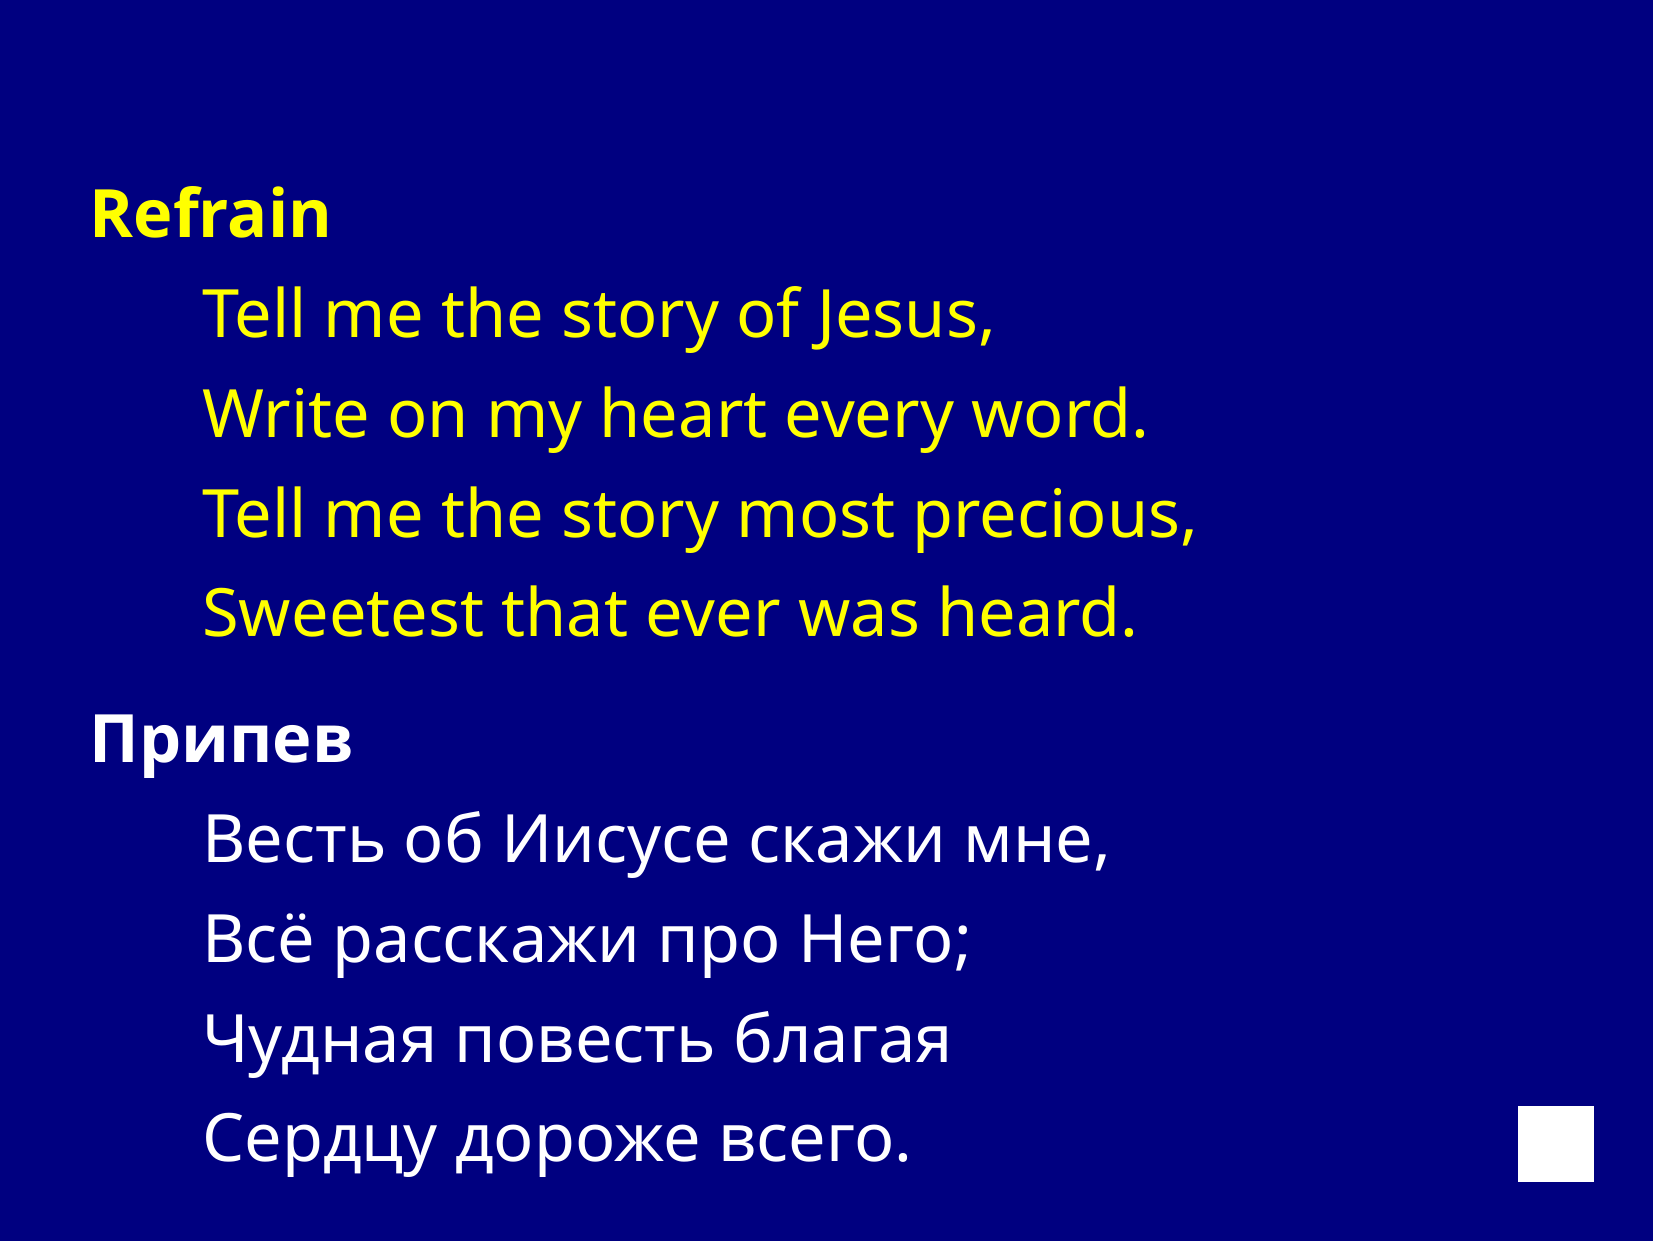

Refrain
	Tell me the story of Jesus,
	Write on my heart every word.
	Tell me the story most precious,
	Sweetest that ever was heard.
Припев
	Весть об Иисусе скажи мне,
	Всё расскажи про Него;
	Чудная повесть благая
	Сердцу дороже всего.